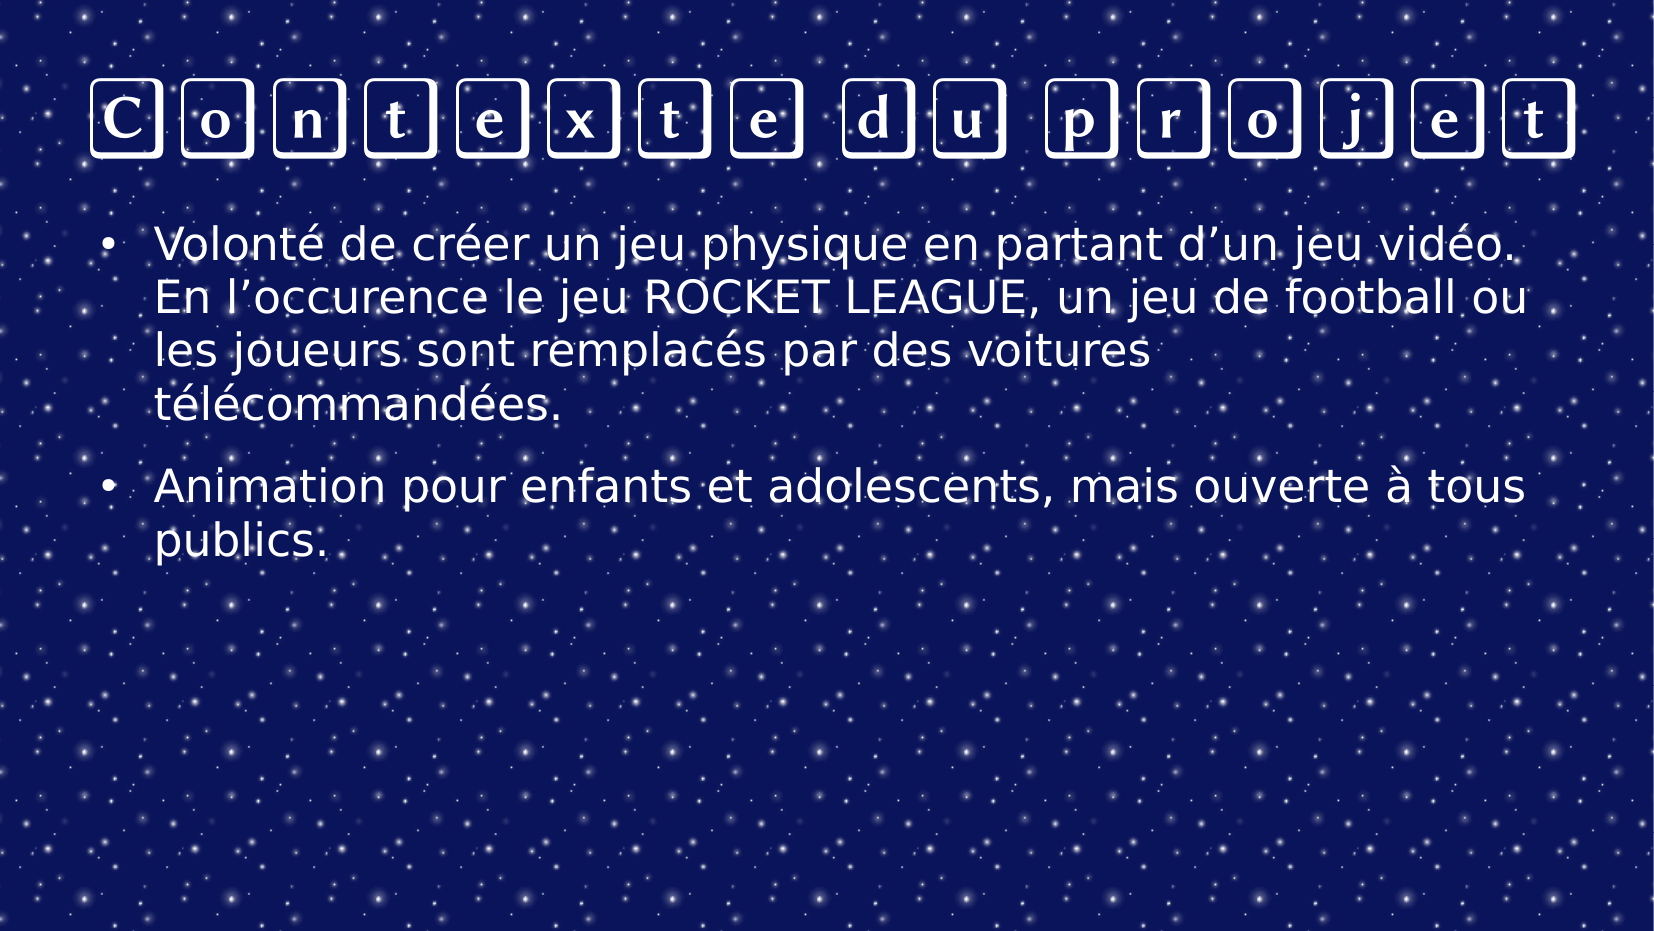

# Contexte du projet
Volonté de créer un jeu physique en partant d’un jeu vidéo. En l’occurence le jeu ROCKET LEAGUE, un jeu de football ou les joueurs sont remplacés par des voitures télécommandées.
Animation pour enfants et adolescents, mais ouverte à tous publics.